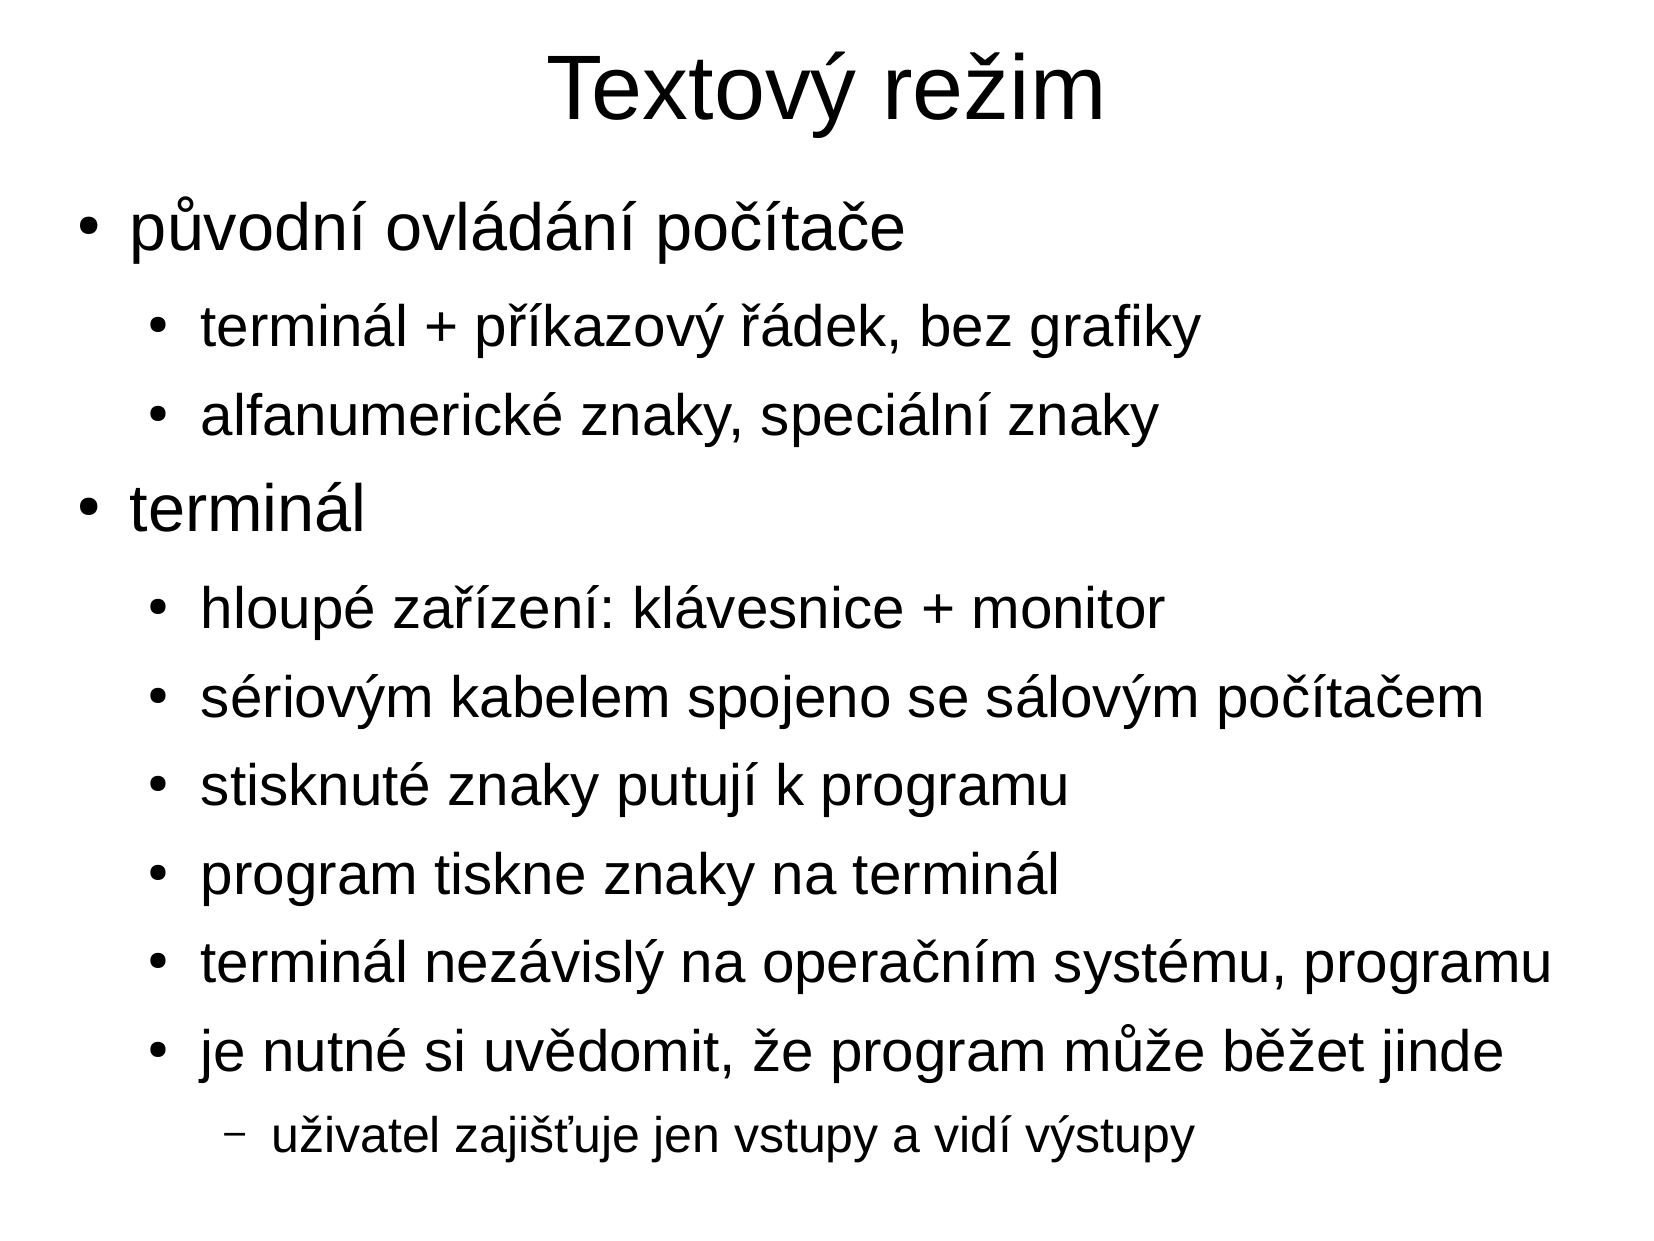

# Textový režim
původní ovládání počítače
terminál + příkazový řádek, bez grafiky
alfanumerické znaky, speciální znaky
terminál
hloupé zařízení: klávesnice + monitor
sériovým kabelem spojeno se sálovým počítačem
stisknuté znaky putují k programu
program tiskne znaky na terminál
terminál nezávislý na operačním systému, programu
je nutné si uvědomit, že program může běžet jinde
uživatel zajišťuje jen vstupy a vidí výstupy